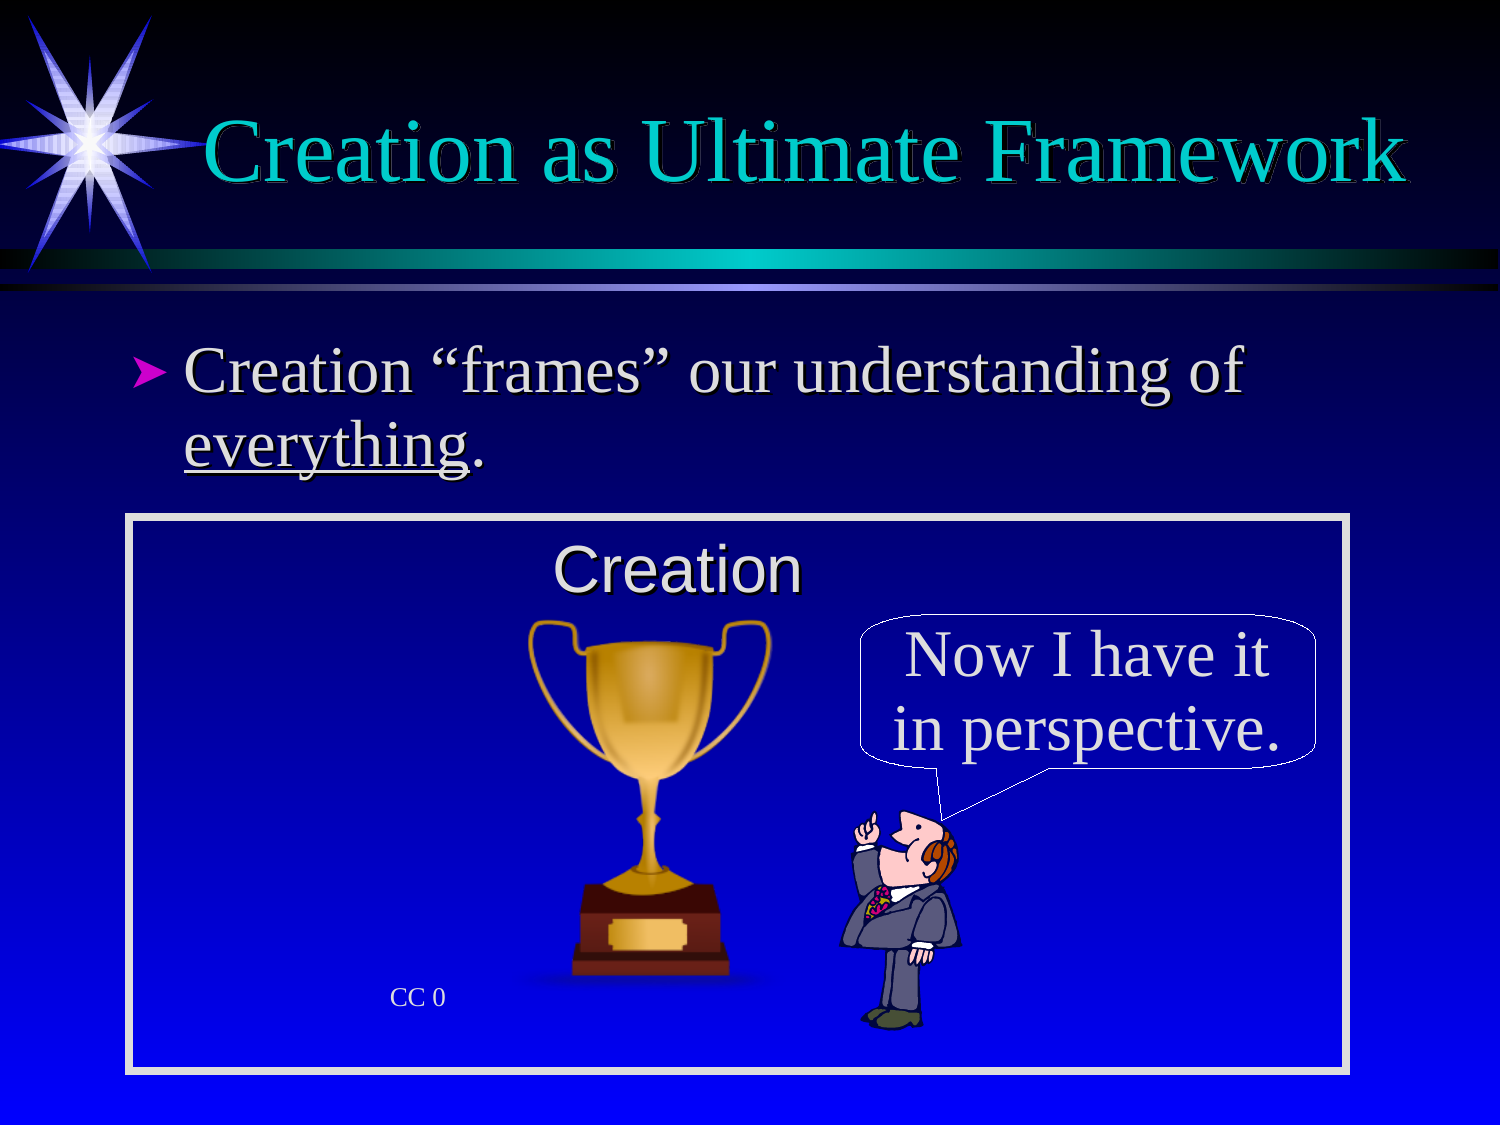

# Creation as Ultimate Framework
Creation “frames” our understanding of everything.
Creation
Now I have it
in perspective.
CC 0